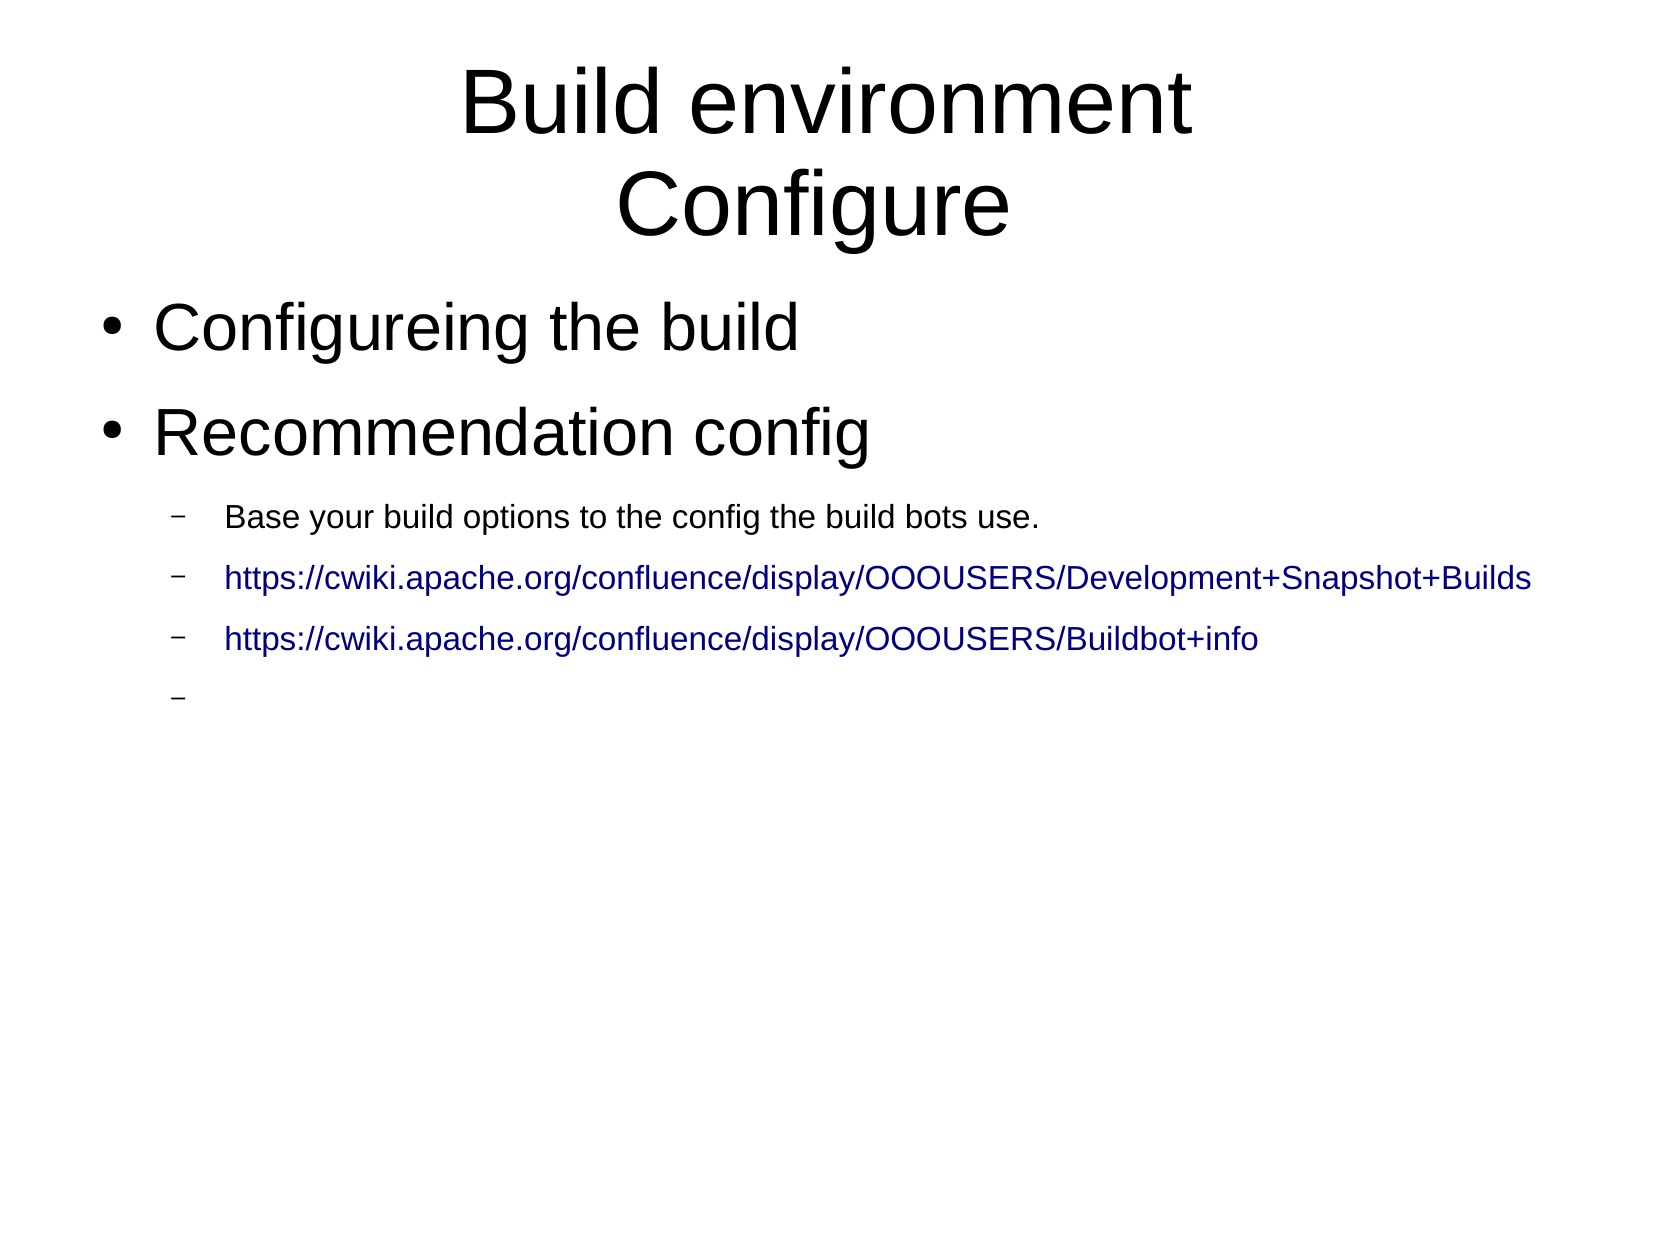

# Build environment Configure
Configureing the build
Recommendation config
Base your build options to the config the build bots use.
https://cwiki.apache.org/confluence/display/OOOUSERS/Development+Snapshot+Builds
https://cwiki.apache.org/confluence/display/OOOUSERS/Buildbot+info